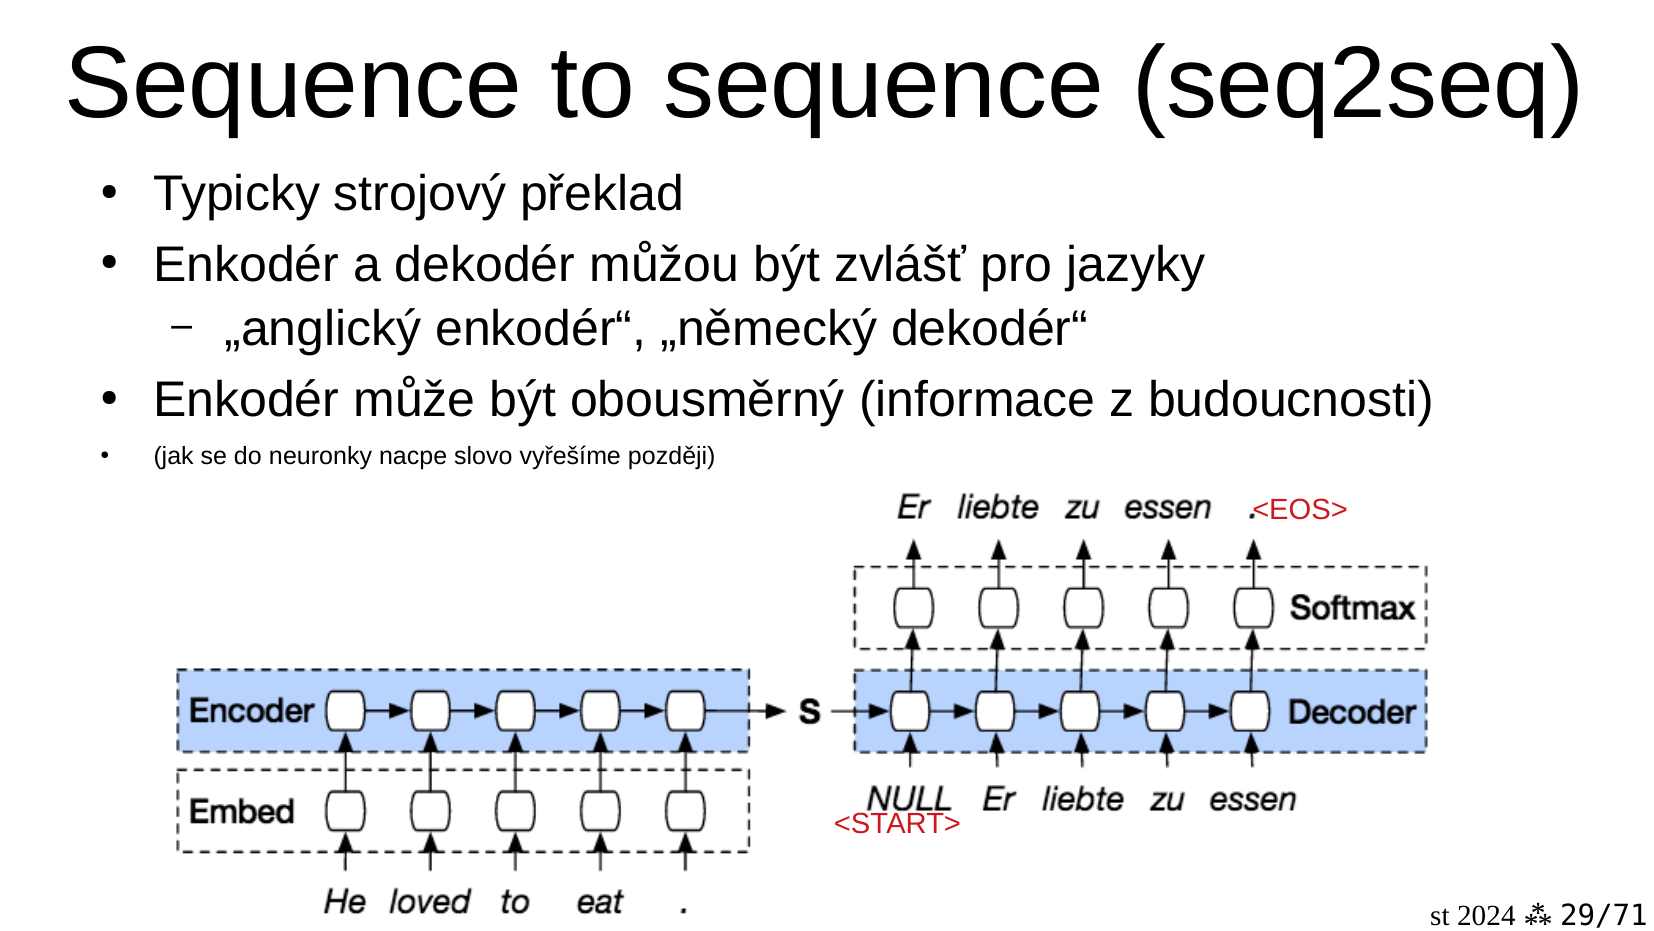

# Sequence to sequence (seq2seq)
Typicky strojový překlad
Enkodér a dekodér můžou být zvlášť pro jazyky
„anglický enkodér“, „německý dekodér“
Enkodér může být obousměrný (informace z budoucnosti)
(jak se do neuronky nacpe slovo vyřešíme později)
<EOS>
<START>
29